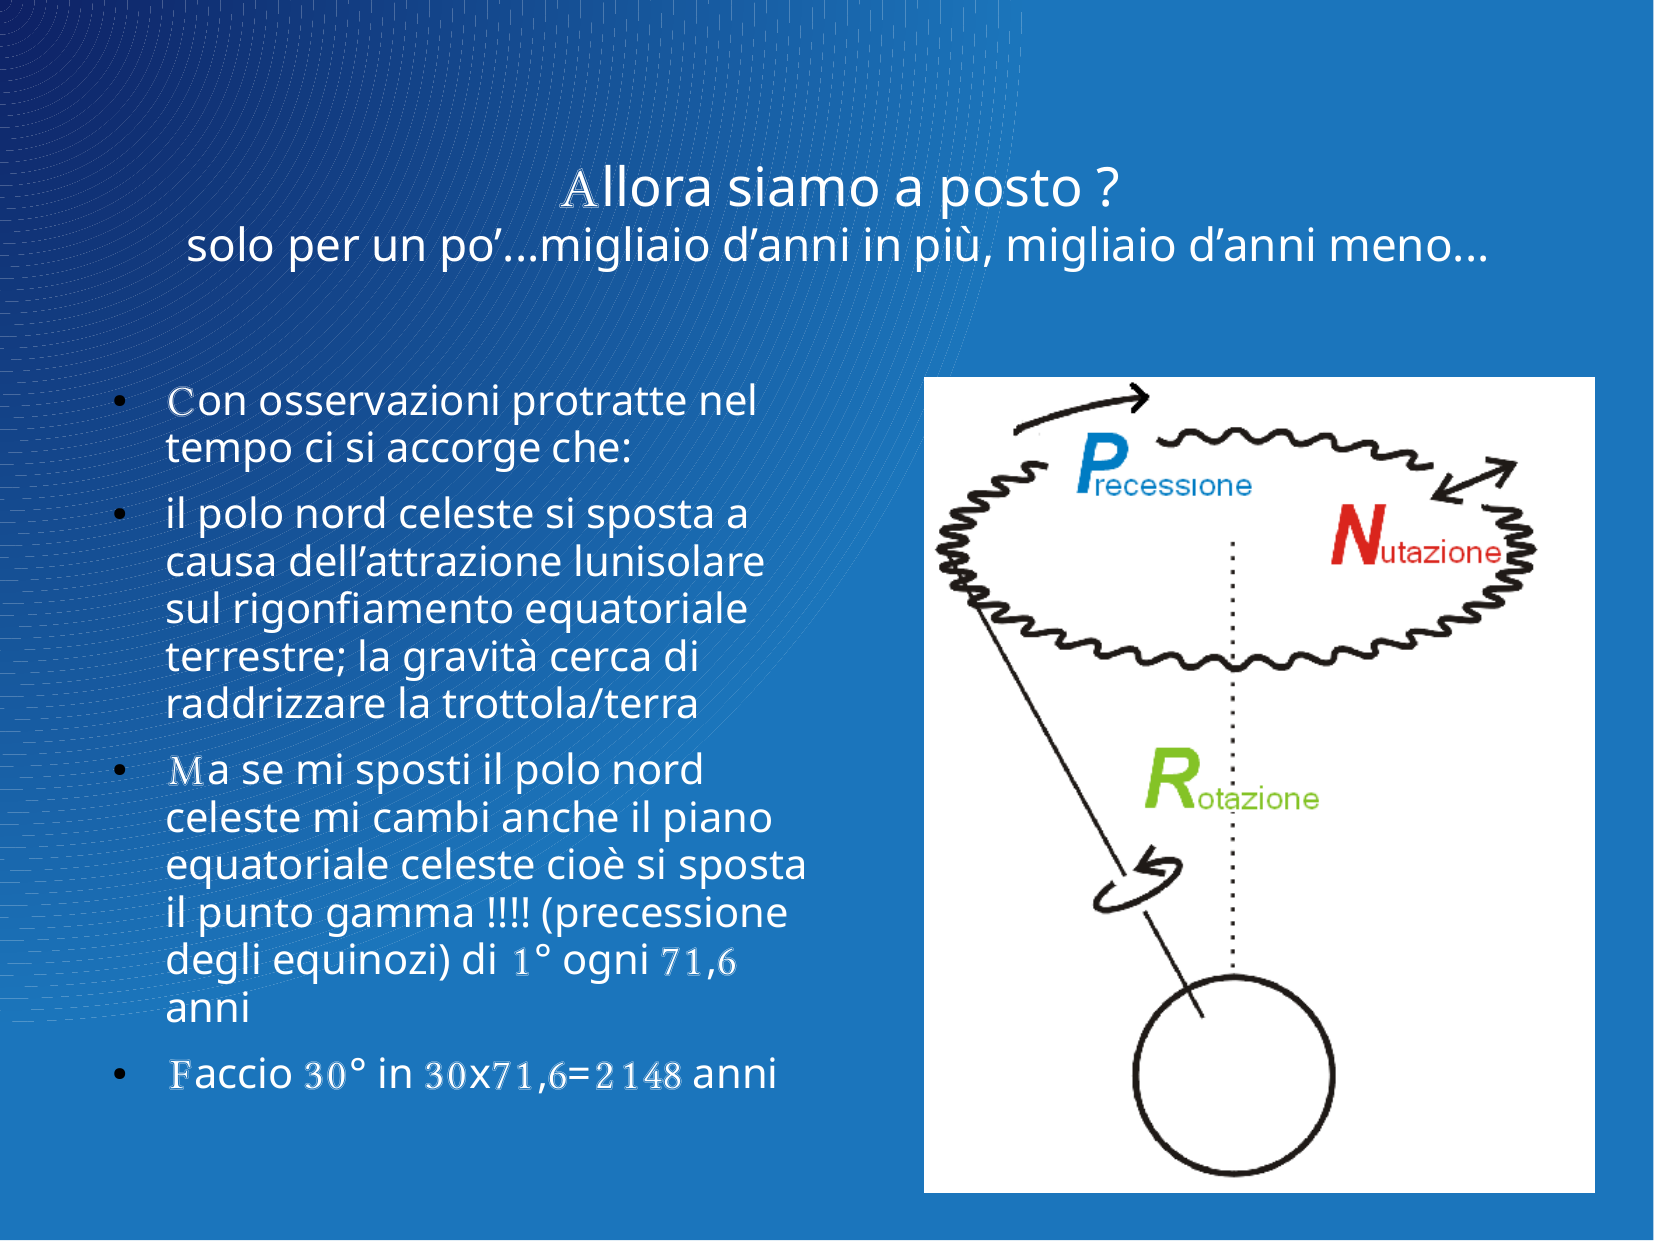

# Allora siamo a posto ? solo per un po’...migliaio d’anni in più, migliaio d’anni meno...
Con osservazioni protratte nel tempo ci si accorge che:
il polo nord celeste si sposta a causa dell’attrazione lunisolare sul rigonfiamento equatoriale terrestre; la gravità cerca di raddrizzare la trottola/terra
Ma se mi sposti il polo nord celeste mi cambi anche il piano equatoriale celeste cioè si sposta il punto gamma !!!! (precessione degli equinozi) di 1° ogni 71,6 anni
Faccio 30° in 30x71,6=2148 anni